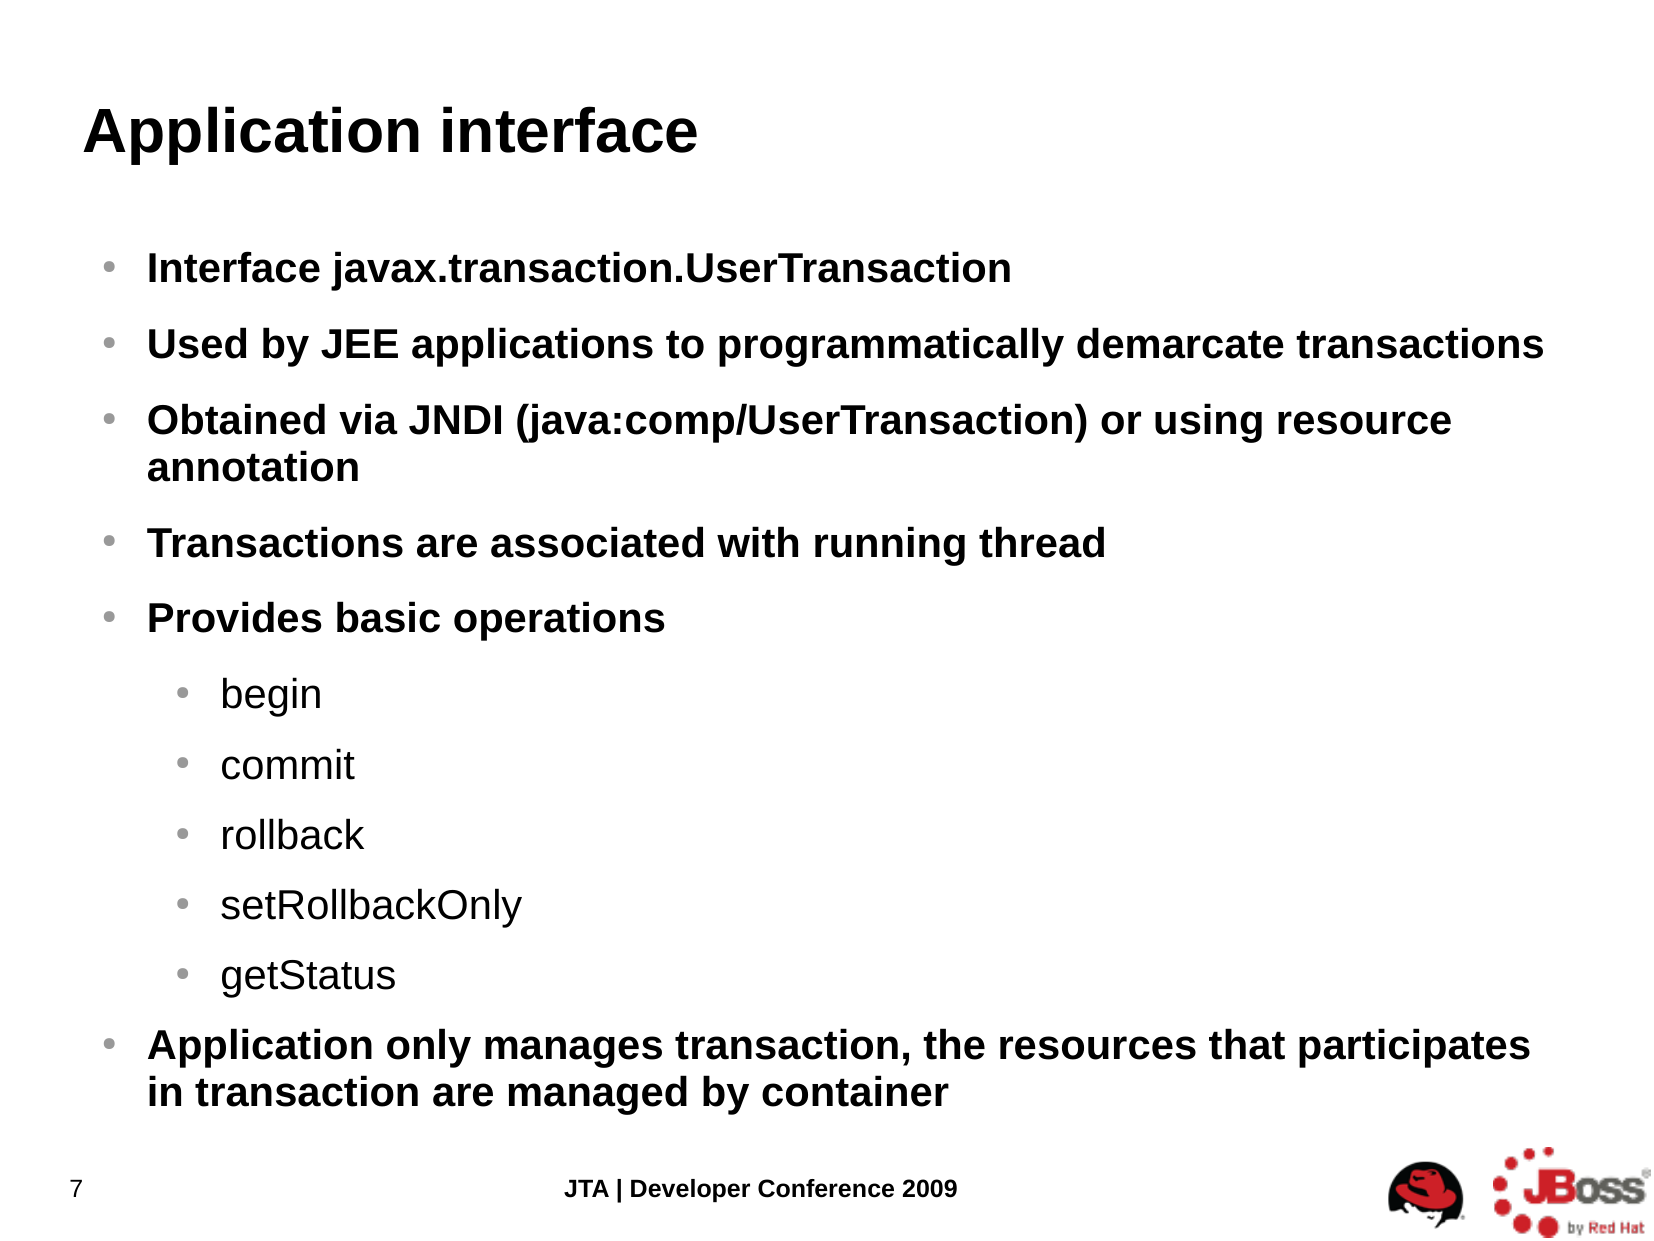

# Application interface
Interface javax.transaction.UserTransaction
Used by JEE applications to programmatically demarcate transactions
Obtained via JNDI (java:comp/UserTransaction) or using resource annotation
Transactions are associated with running thread
Provides basic operations
begin
commit
rollback
setRollbackOnly
getStatus
Application only manages transaction, the resources that participates in transaction are managed by container